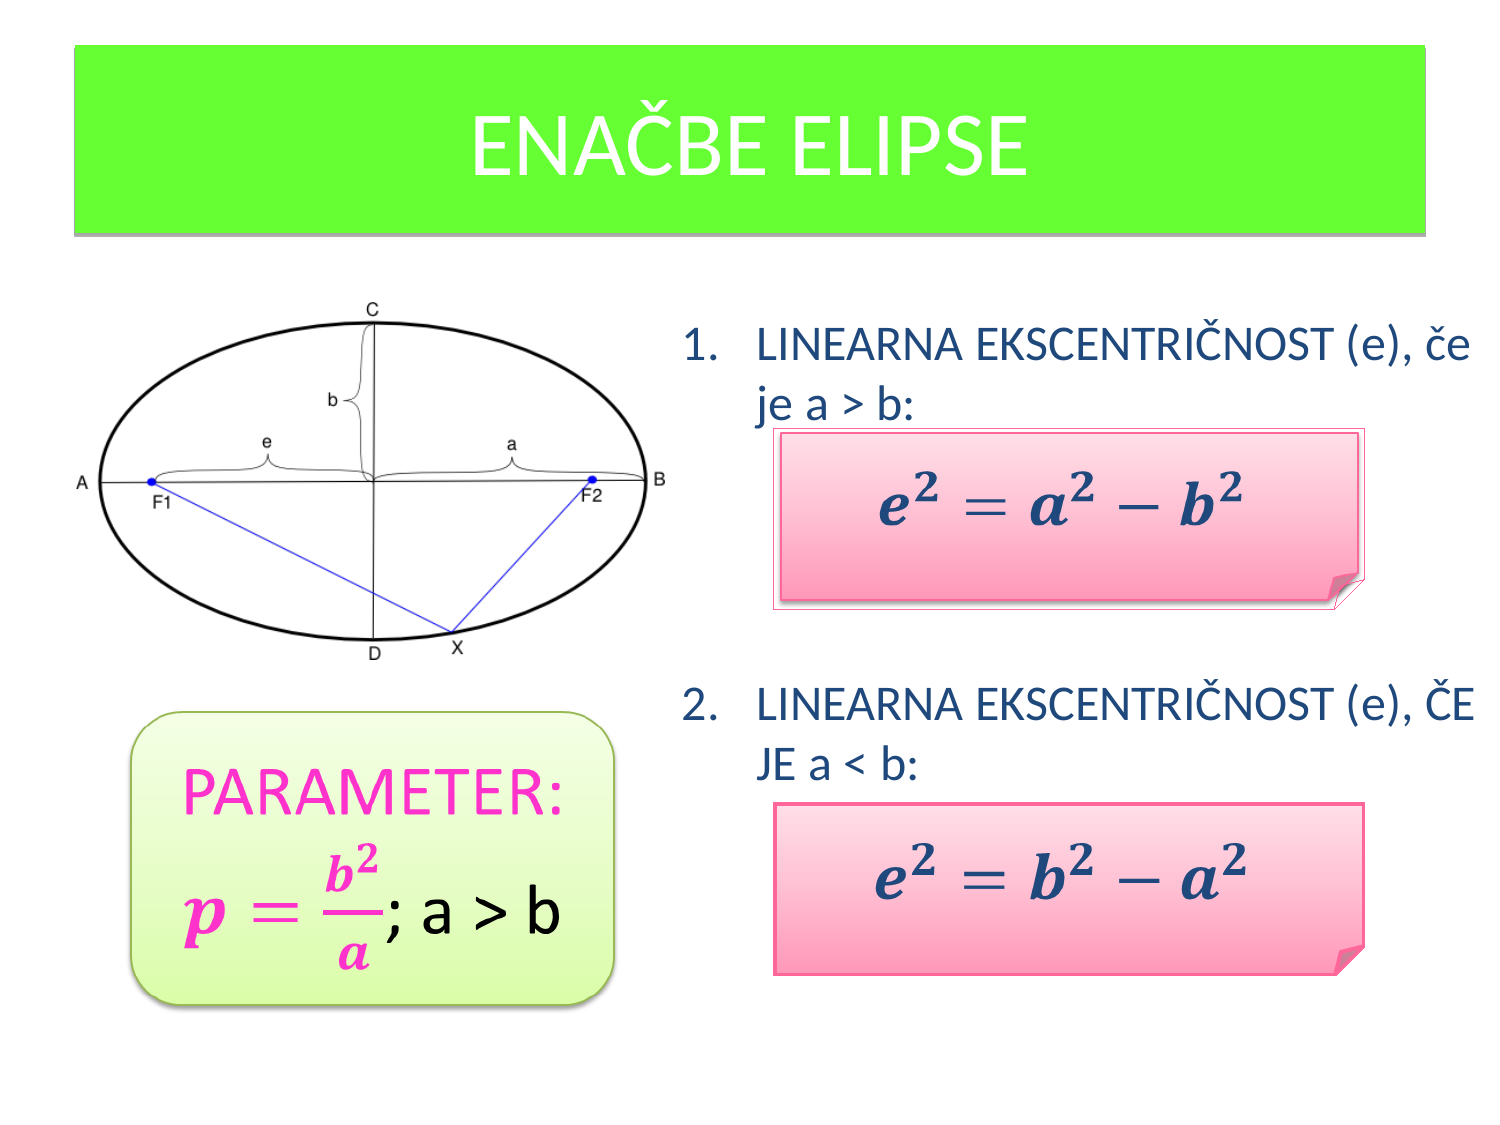

# ENAČBE ELIPSE
LINEARNA EKSCENTRIČNOST (e), če je a > b:
LINEARNA EKSCENTRIČNOST (e), ČE JE a < b: